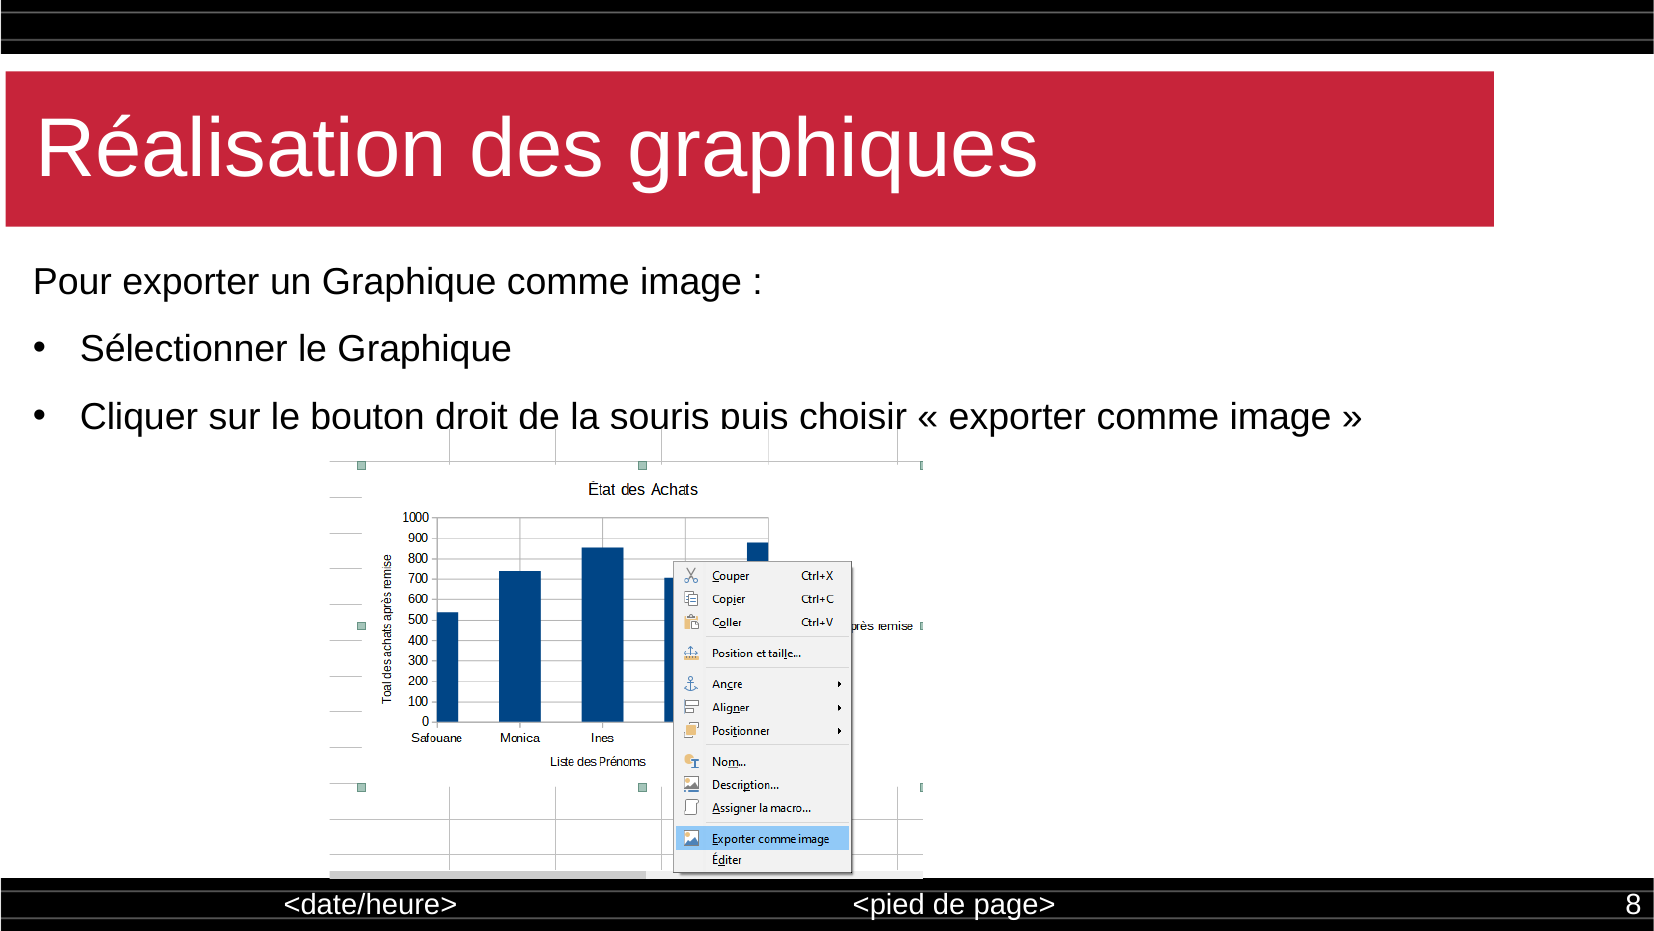

Réalisation des graphiques
Pour exporter un Graphique comme image :
Sélectionner le Graphique
Cliquer sur le bouton droit de la souris puis choisir « exporter comme image »